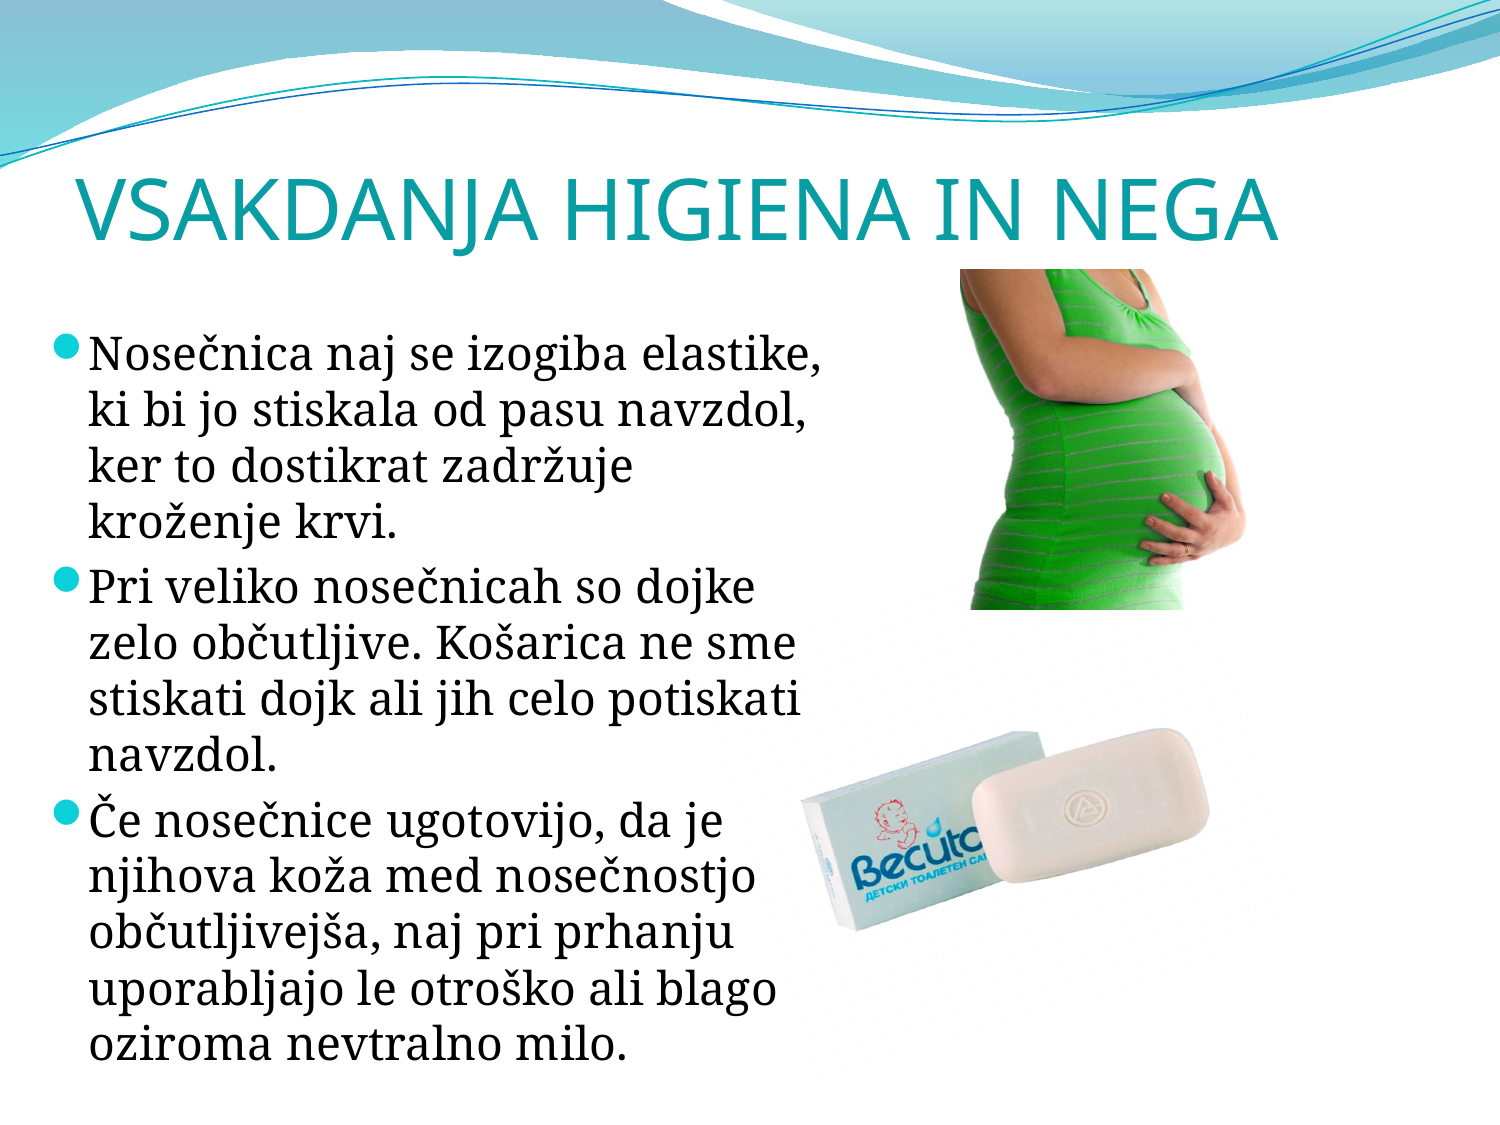

# VSAKDANJA HIGIENA IN NEGA
Nosečnica naj se izogiba elastike, ki bi jo stiskala od pasu navzdol, ker to dostikrat zadržuje kroženje krvi.
Pri veliko nosečnicah so dojke zelo občutljive. Košarica ne sme stiskati dojk ali jih celo potiskati navzdol.
Če nosečnice ugotovijo, da je njihova koža med nosečnostjo občutljivejša, naj pri prhanju uporabljajo le otroško ali blago oziroma nevtralno milo.